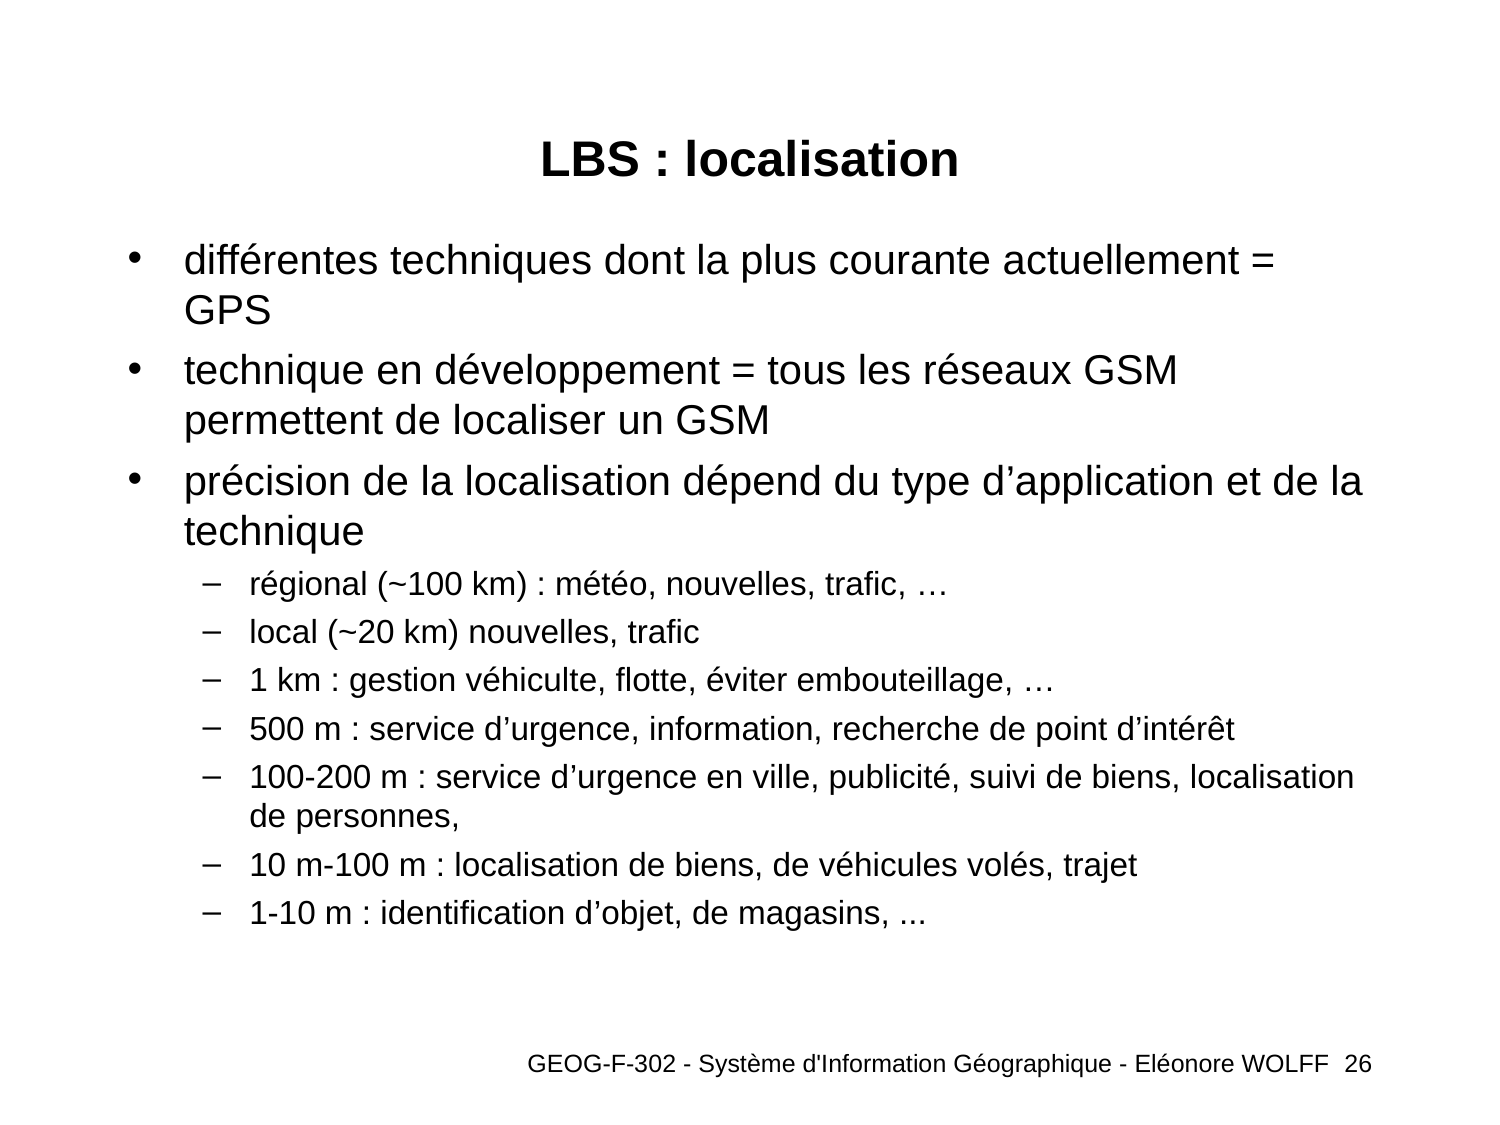

# LBS : localisation
différentes techniques dont la plus courante actuellement = GPS
technique en développement = tous les réseaux GSM permettent de localiser un GSM
précision de la localisation dépend du type d’application et de la technique
régional (~100 km) : météo, nouvelles, trafic, …
local (~20 km) nouvelles, trafic
1 km : gestion véhiculte, flotte, éviter embouteillage, …
500 m : service d’urgence, information, recherche de point d’intérêt
100-200 m : service d’urgence en ville, publicité, suivi de biens, localisation de personnes,
10 m-100 m : localisation de biens, de véhicules volés, trajet
1-10 m : identification d’objet, de magasins, ...
GEOG-F-302 - Système d'Information Géographique - Eléonore WOLFF